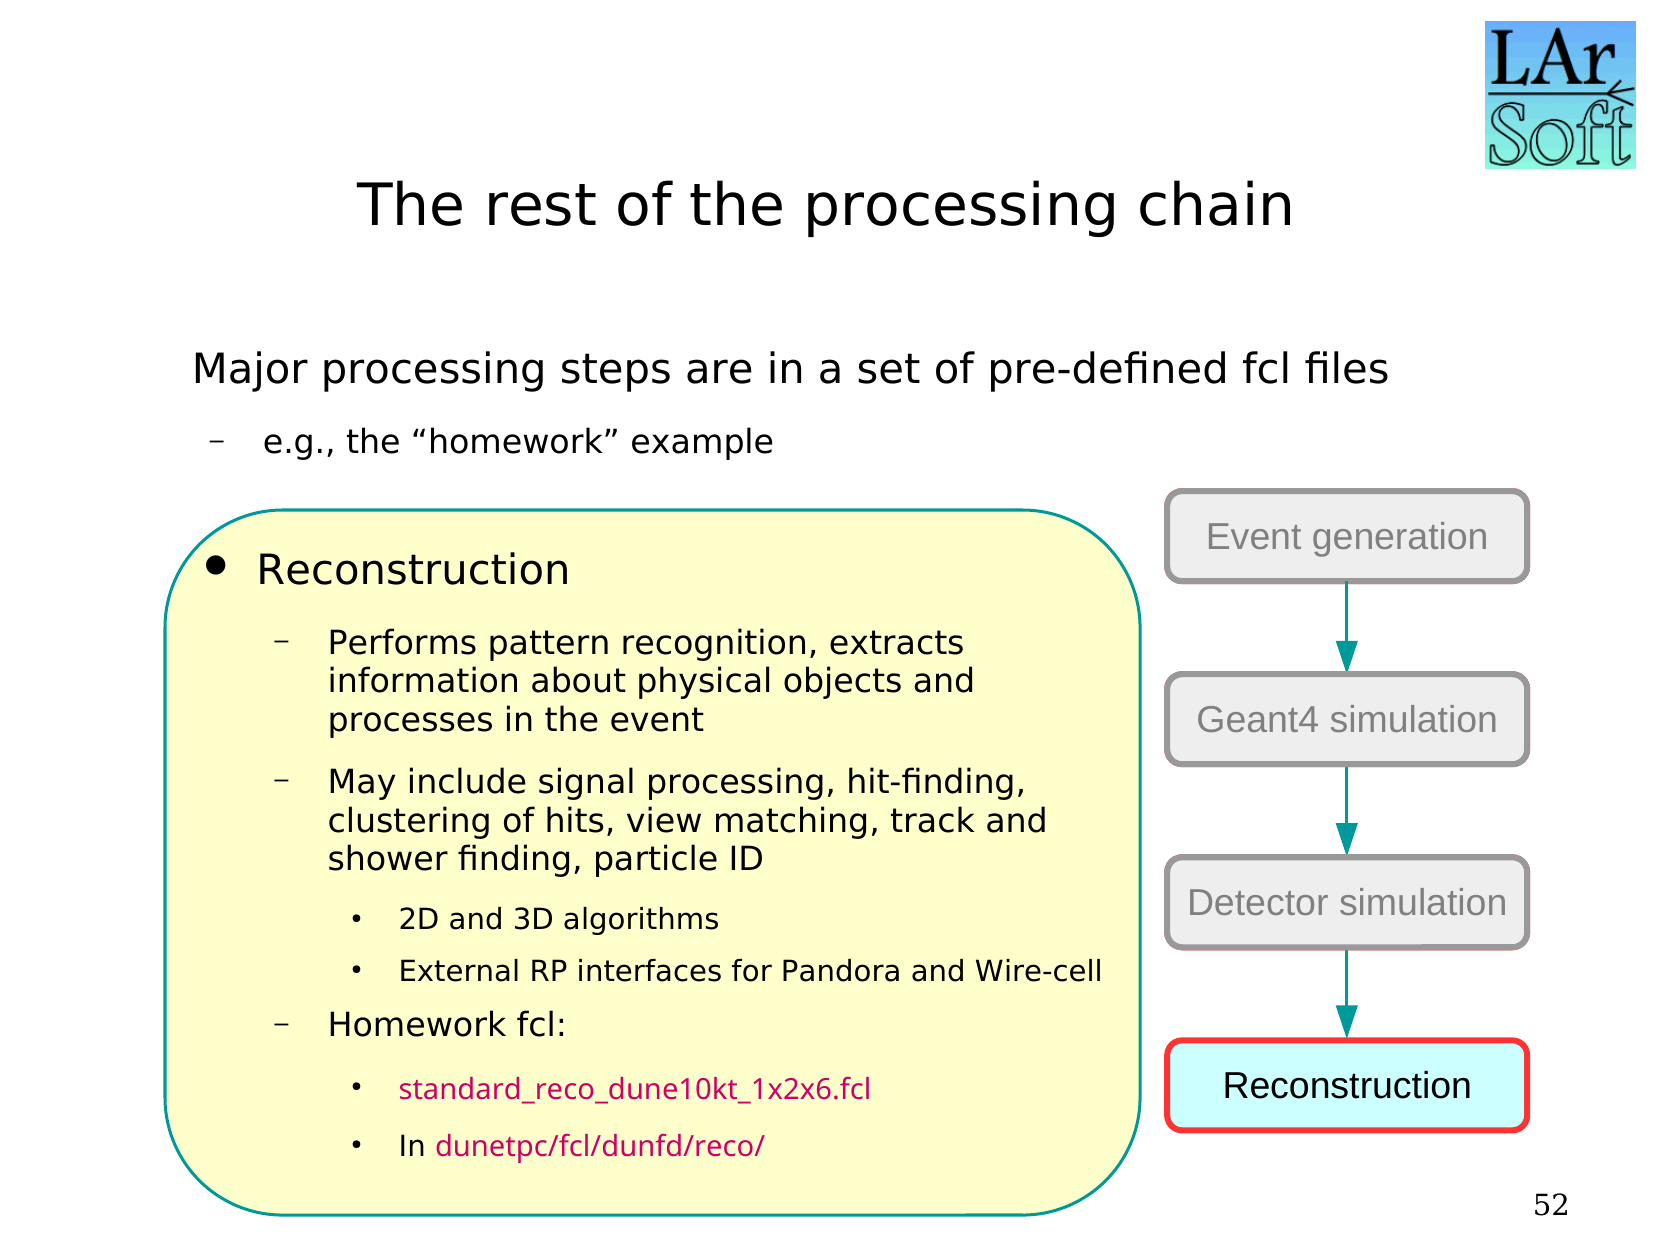

# The rest of the processing chain
Major processing steps are in a set of pre-defined fcl files
e.g., the “homework” example
Event generation
Event generation
Reconstruction
Performs pattern recognition, extracts information about physical objects and processes in the event
May include signal processing, hit-finding, clustering of hits, view matching, track and shower finding, particle ID
2D and 3D algorithms
External RP interfaces for Pandora and Wire-cell
Homework fcl:
standard_reco_dune10kt_1x2x6.fcl
In dunetpc/fcl/dunfd/reco/
Geant4 simulation
Geant4 simulation
Detector simulation
Detector simulation
Reconstruction
52